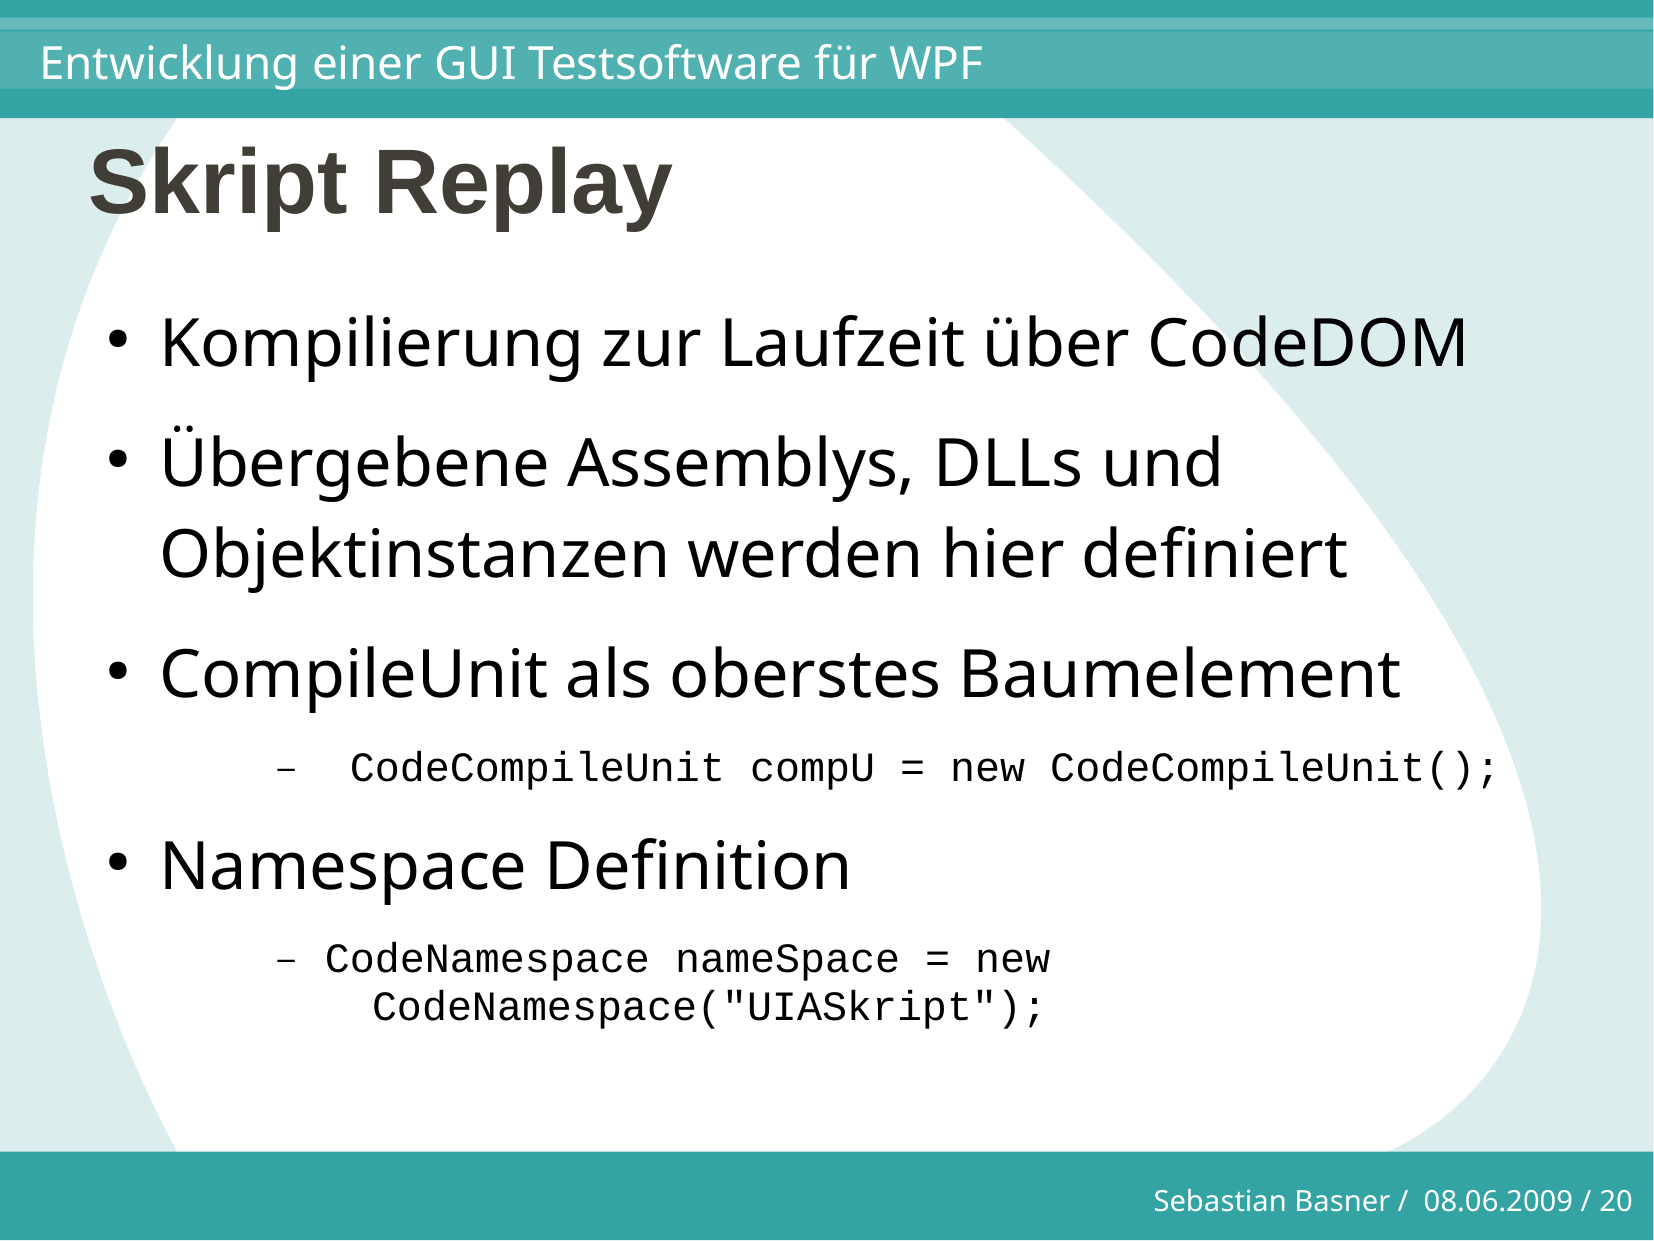

# Skript Replay
Kompilierung zur Laufzeit über CodeDOM
Übergebene Assemblys, DLLs und Objektinstanzen werden hier definiert
CompileUnit als oberstes Baumelement
 CodeCompileUnit compU = new CodeCompileUnit();
Namespace Definition
CodeNamespace nameSpace = new CodeNamespace("UIASkript");